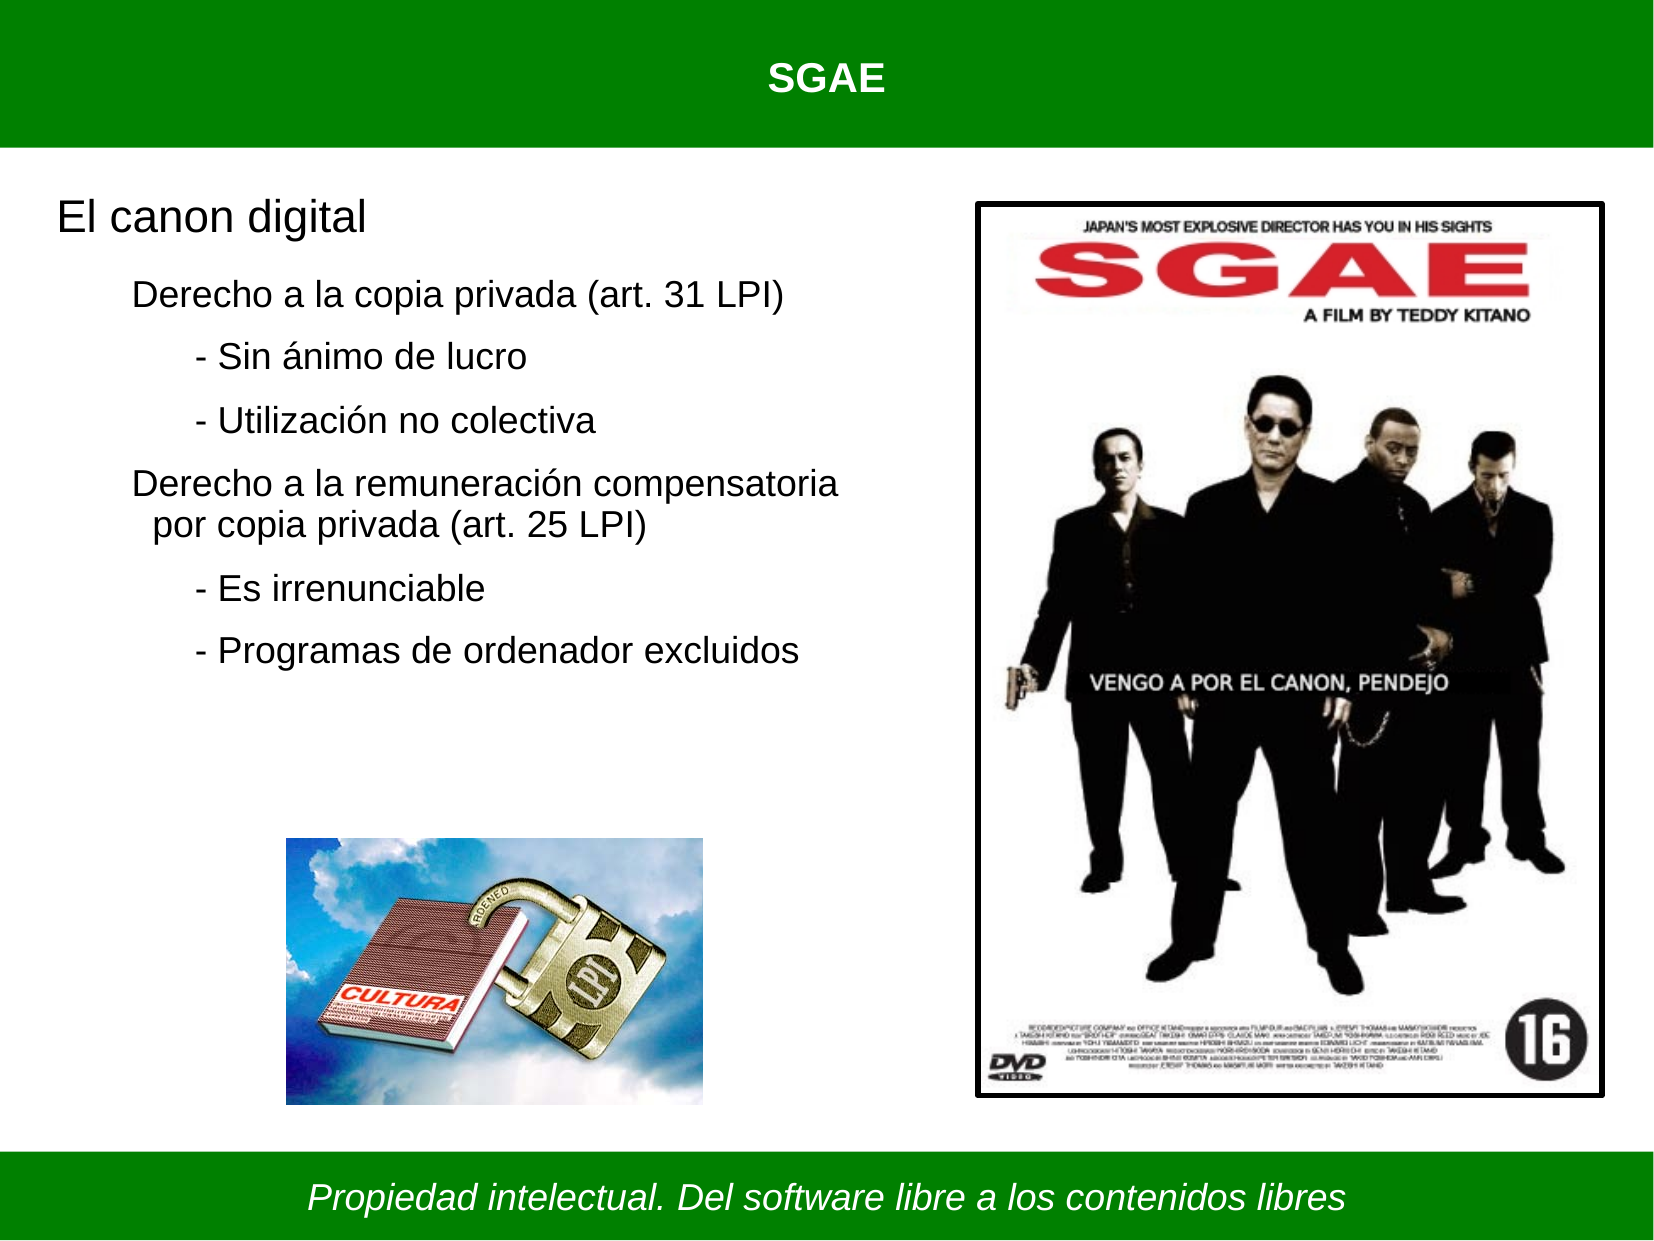

SGAE
El canon digital
 Derecho a la copia privada (art. 31 LPI)
	- Sin ánimo de lucro
	- Utilización no colectiva
 Derecho a la remuneración compensatoria
 por copia privada (art. 25 LPI)
	- Es irrenunciable
	- Programas de ordenador excluidos
Propiedad intelectual. Del software libre a los contenidos libres